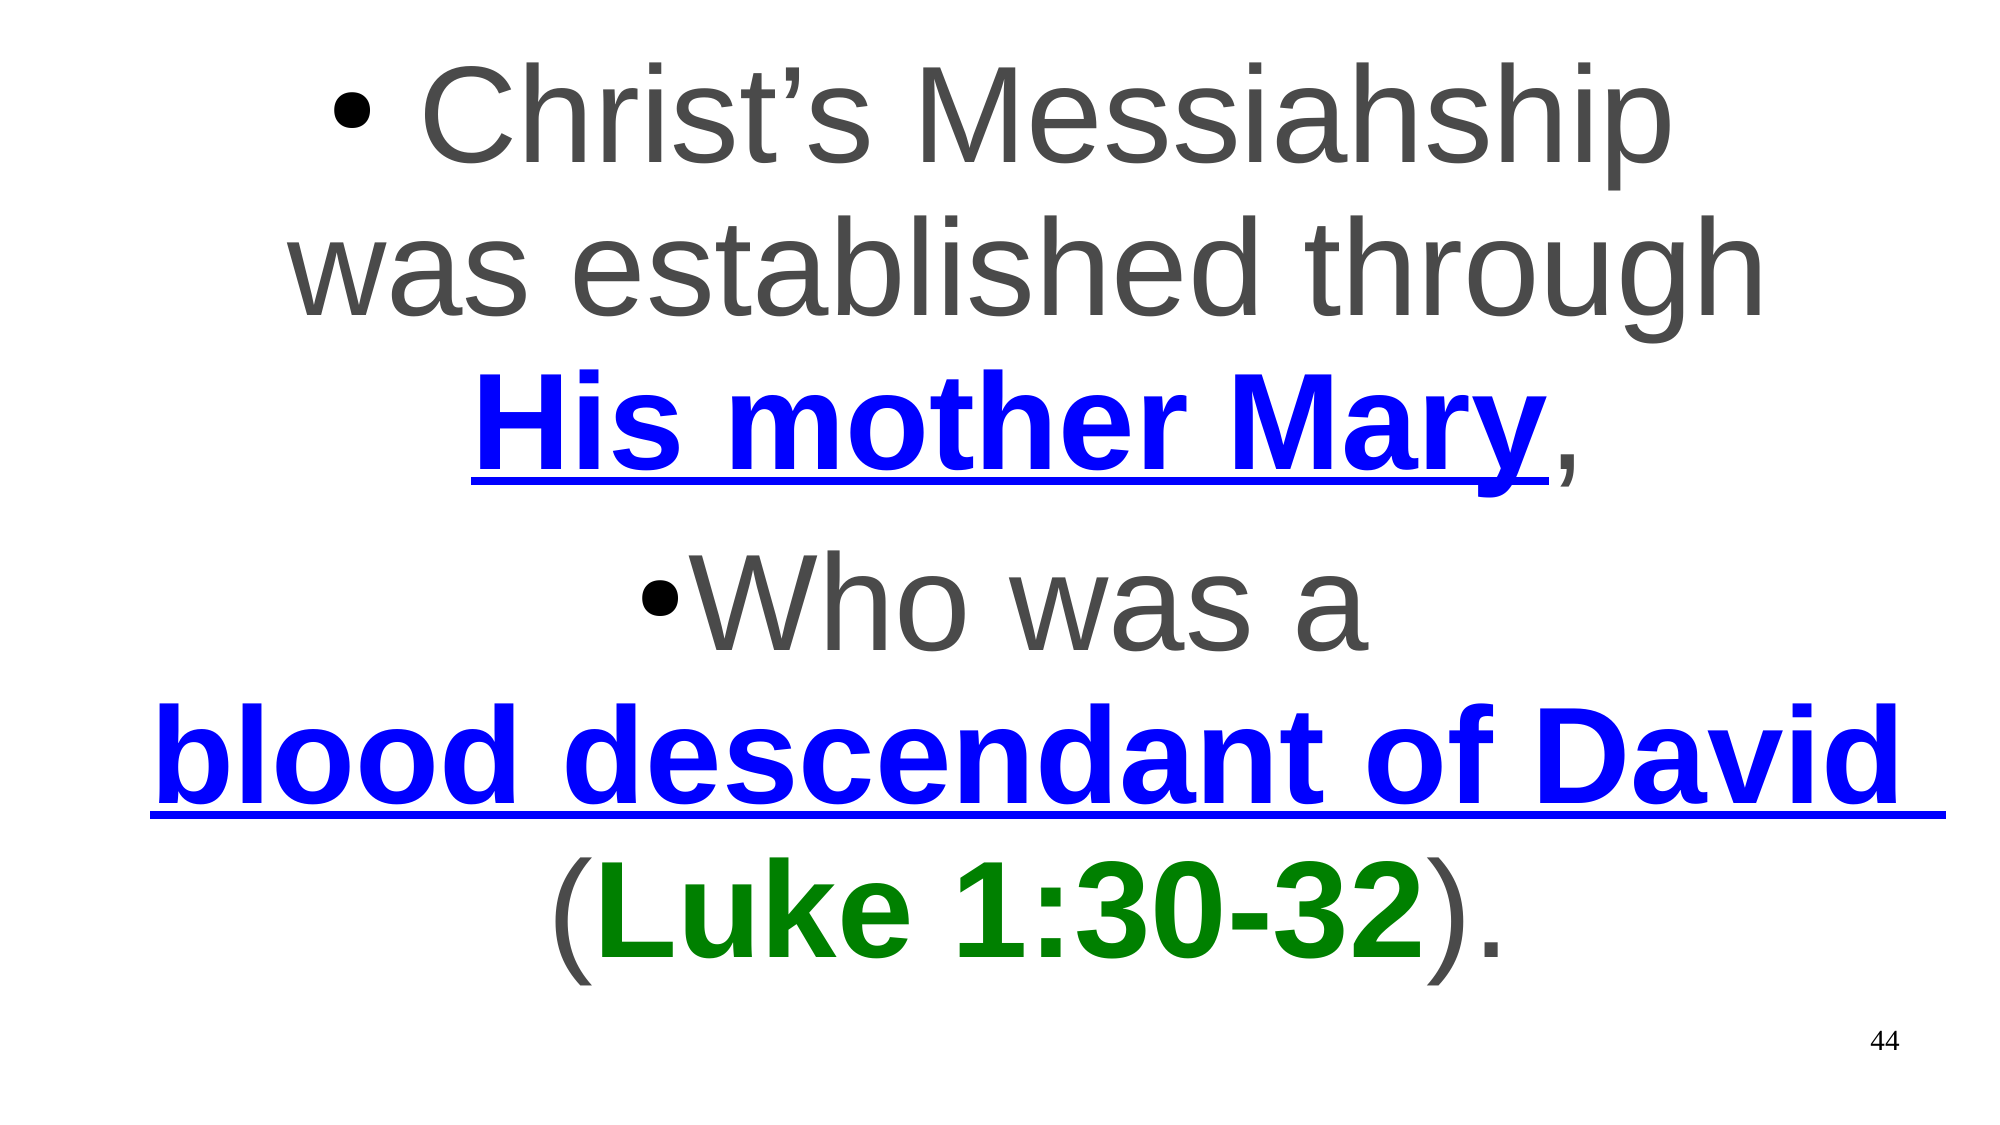

# Christ’s Messiahship was established through His mother Mary,
Who was a
blood descendant of David
(Luke 1:30-32).
44